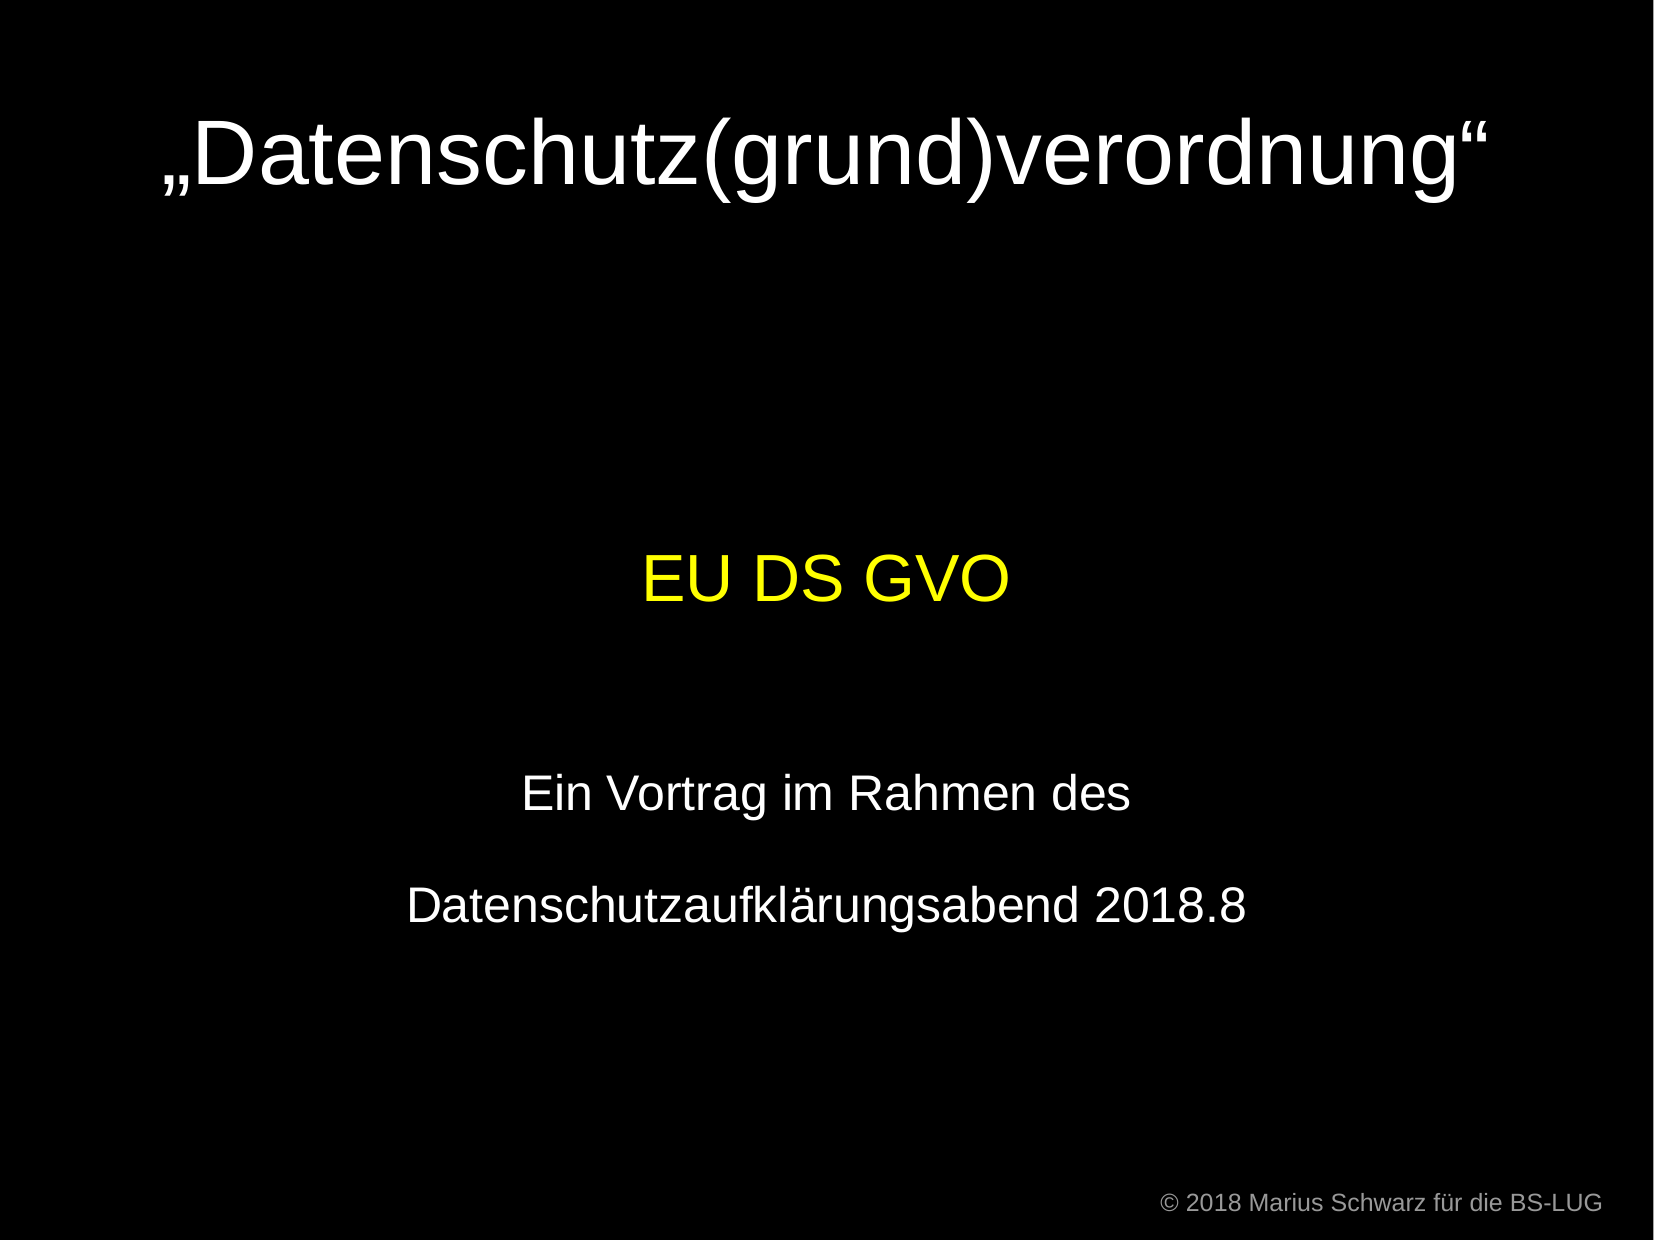

# „Datenschutz(grund)verordnung“
EU DS GVO
Ein Vortrag im Rahmen des
Datenschutzaufklärungsabend 2018.8
© 2018 Marius Schwarz für die BS-LUG